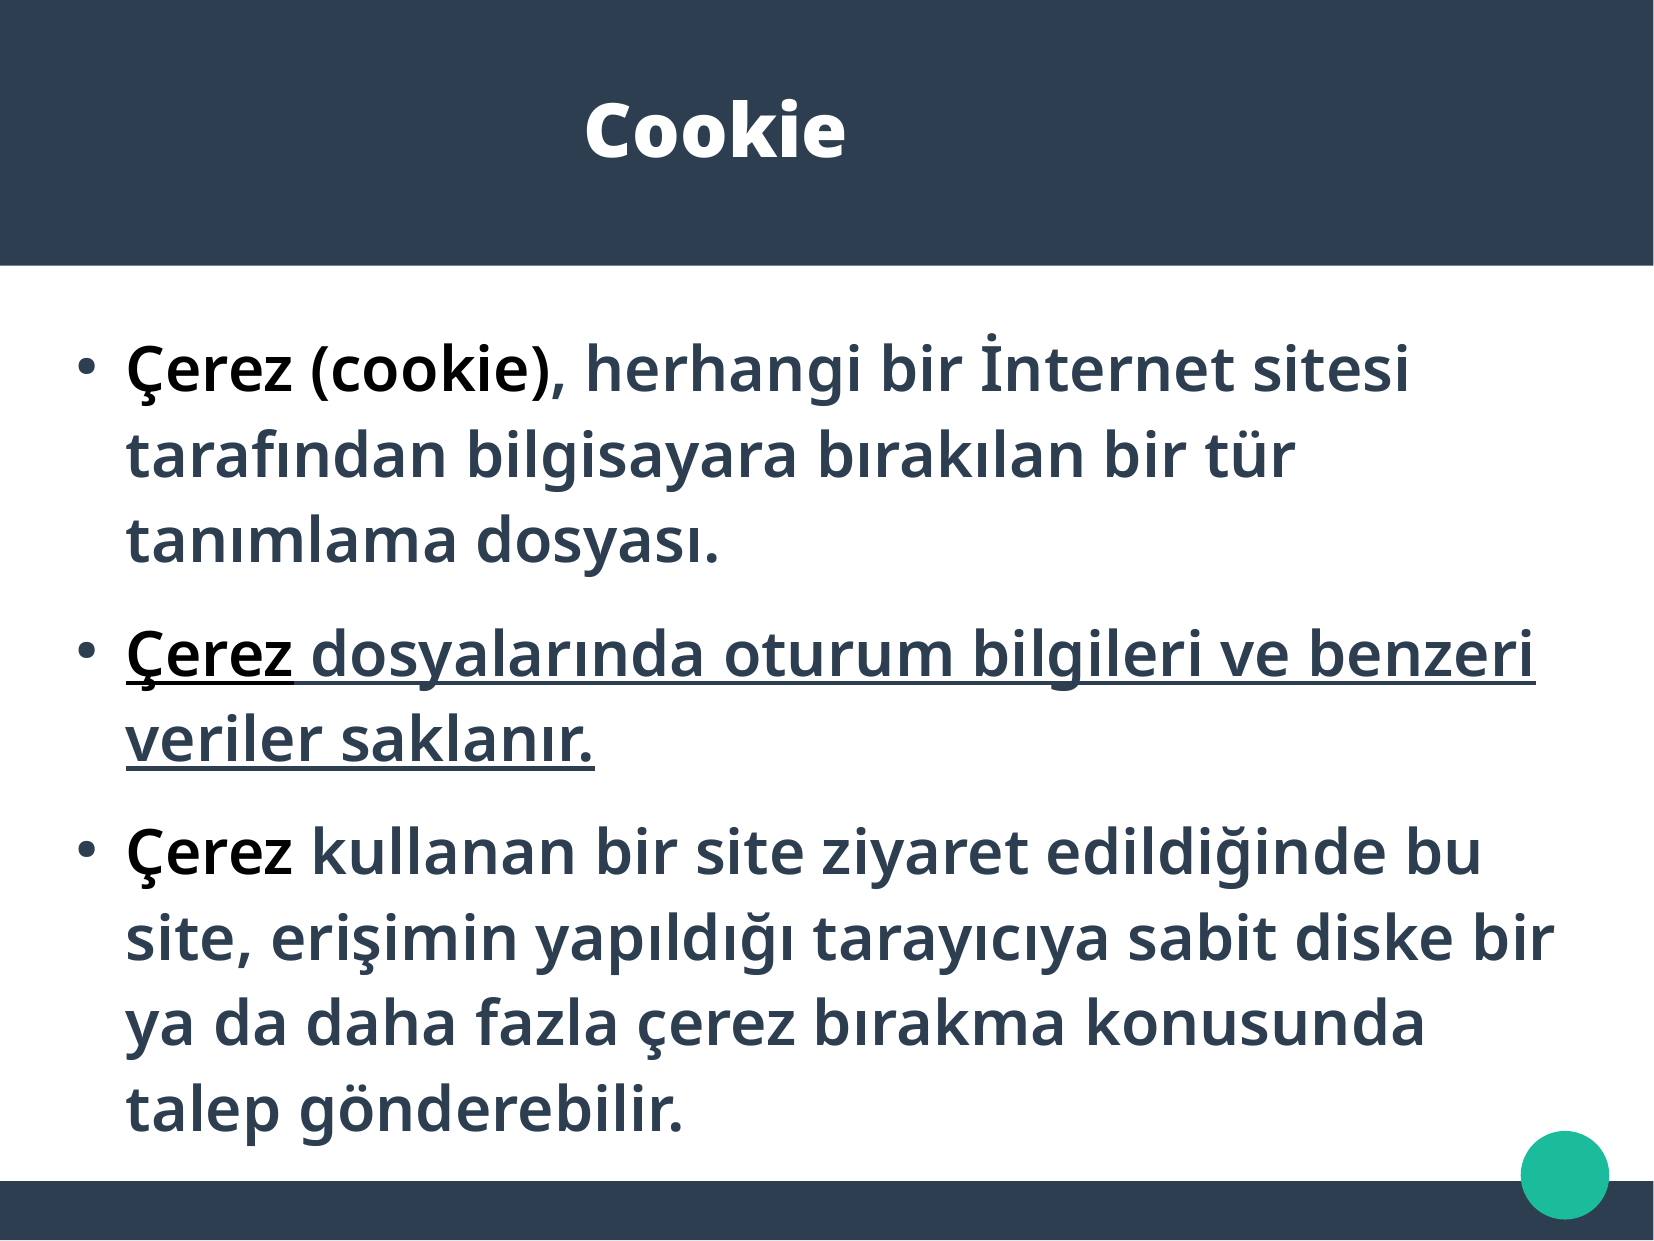

# Cookie
Çerez (cookie), herhangi bir İnternet sitesi tarafından bilgisayara bırakılan bir tür tanımlama dosyası.
Çerez dosyalarında oturum bilgileri ve benzeri veriler saklanır.
Çerez kullanan bir site ziyaret edildiğinde bu site, erişimin yapıldığı tarayıcıya sabit diske bir ya da daha fazla çerez bırakma konusunda talep gönderebilir.